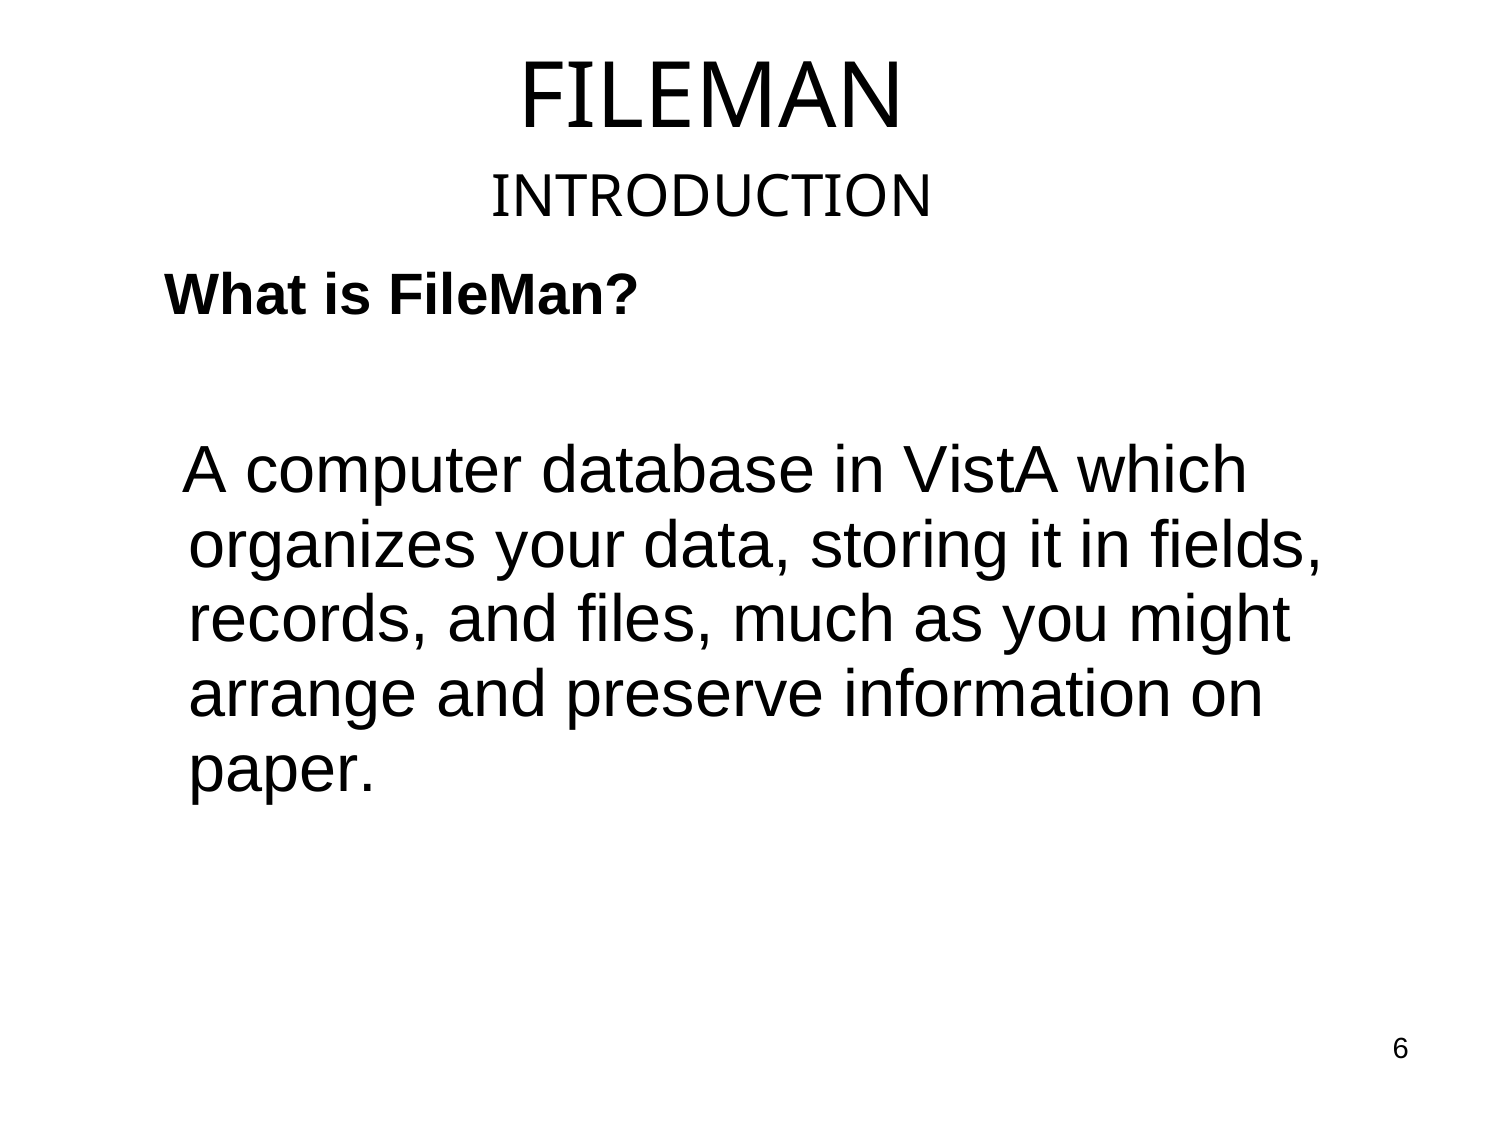

# FILEMAN INTRODUCTION
What is FileMan?
 A computer database in VistA which organizes your data, storing it in fields, records, and files, much as you might arrange and preserve information on paper.
6